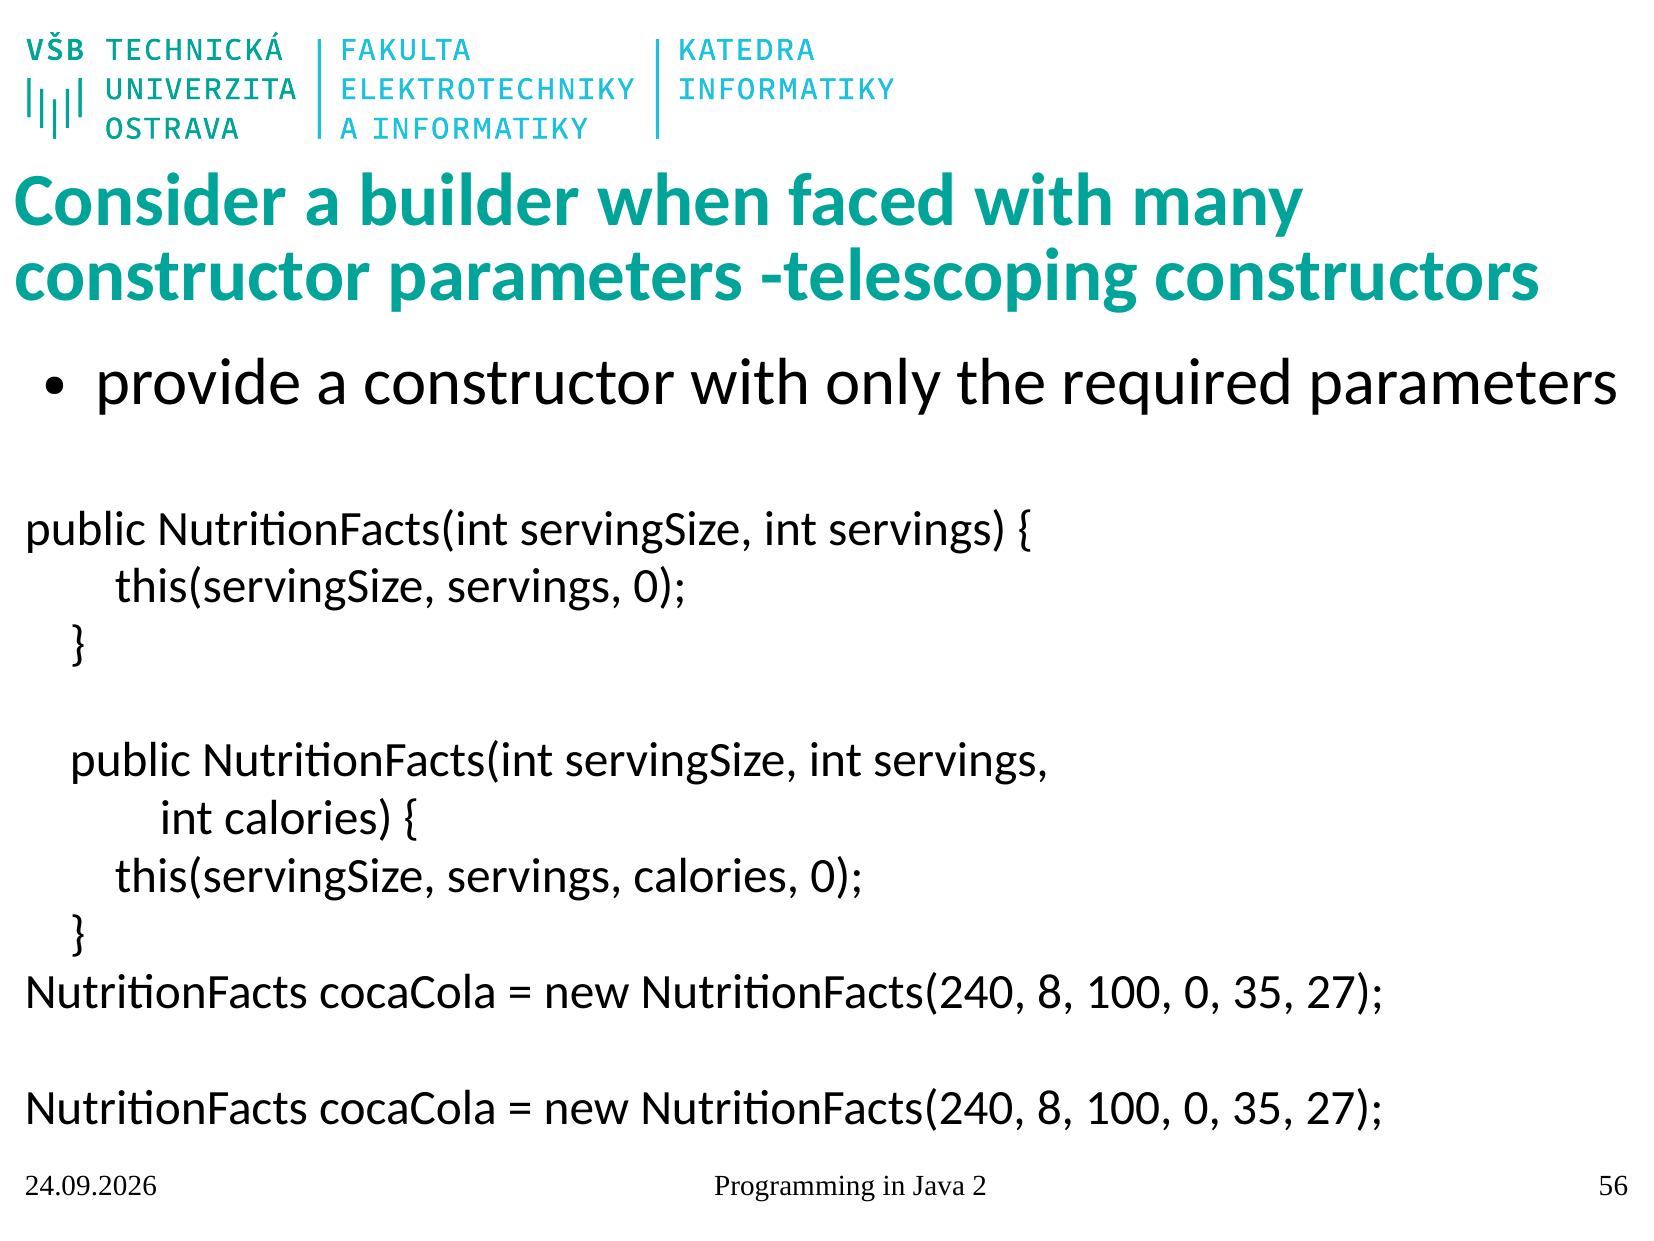

# Consider a builder when faced with many constructor parameters -telescoping constructors
provide a constructor with only the required parameters
public NutritionFacts(int servingSize, int servings) {
        this(servingSize, servings, 0);
    }
    public NutritionFacts(int servingSize, int servings,
            int calories) {
        this(servingSize, servings, calories, 0);
    }
NutritionFacts cocaCola = new NutritionFacts(240, 8, 100, 0, 35, 27);
NutritionFacts cocaCola = new NutritionFacts(240, 8, 100, 0, 35, 27);
Programming in Java 2
56